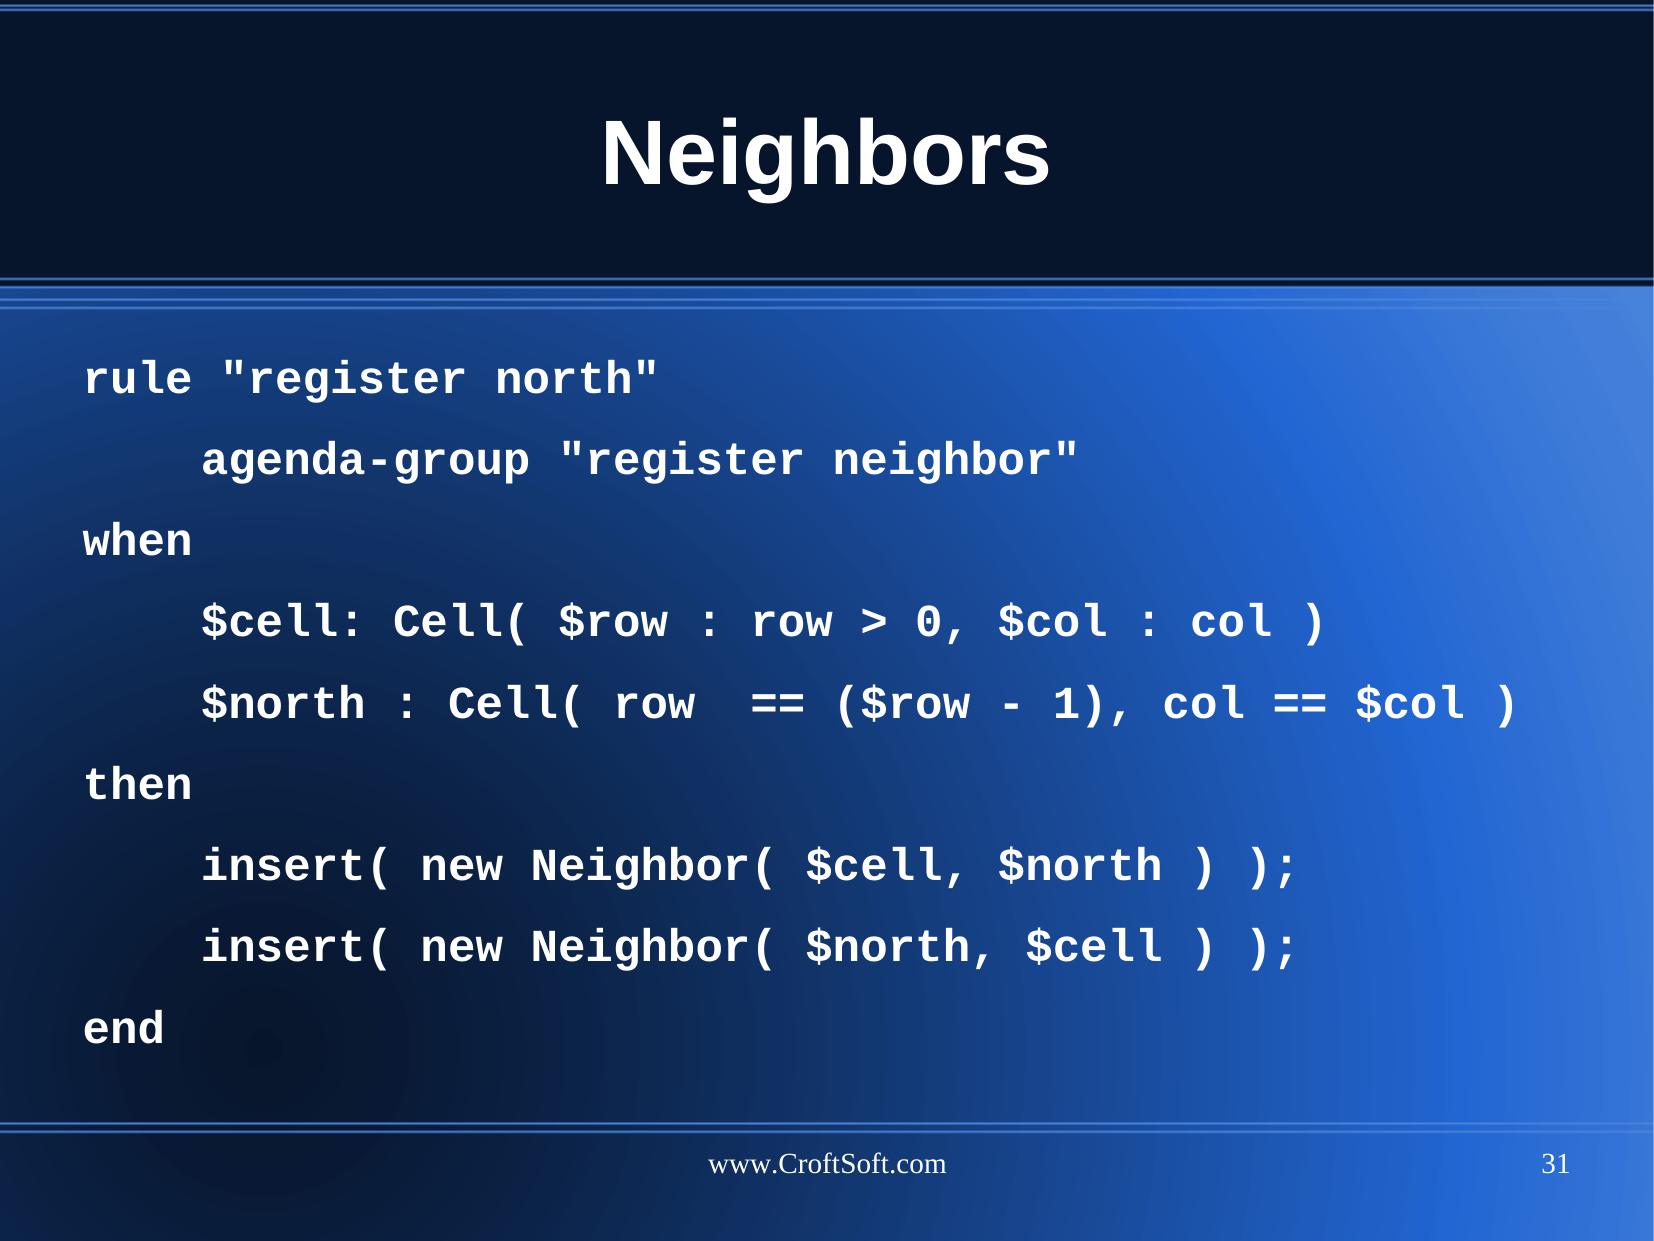

# Neighbors
rule "register north"
	agenda-group "register neighbor"
when
	$cell: Cell( $row : row > 0, $col : col )
	$north : Cell( row == ($row - 1), col == $col )
then
	insert( new Neighbor( $cell, $north ) );
	insert( new Neighbor( $north, $cell ) );
end
www.CroftSoft.com
31